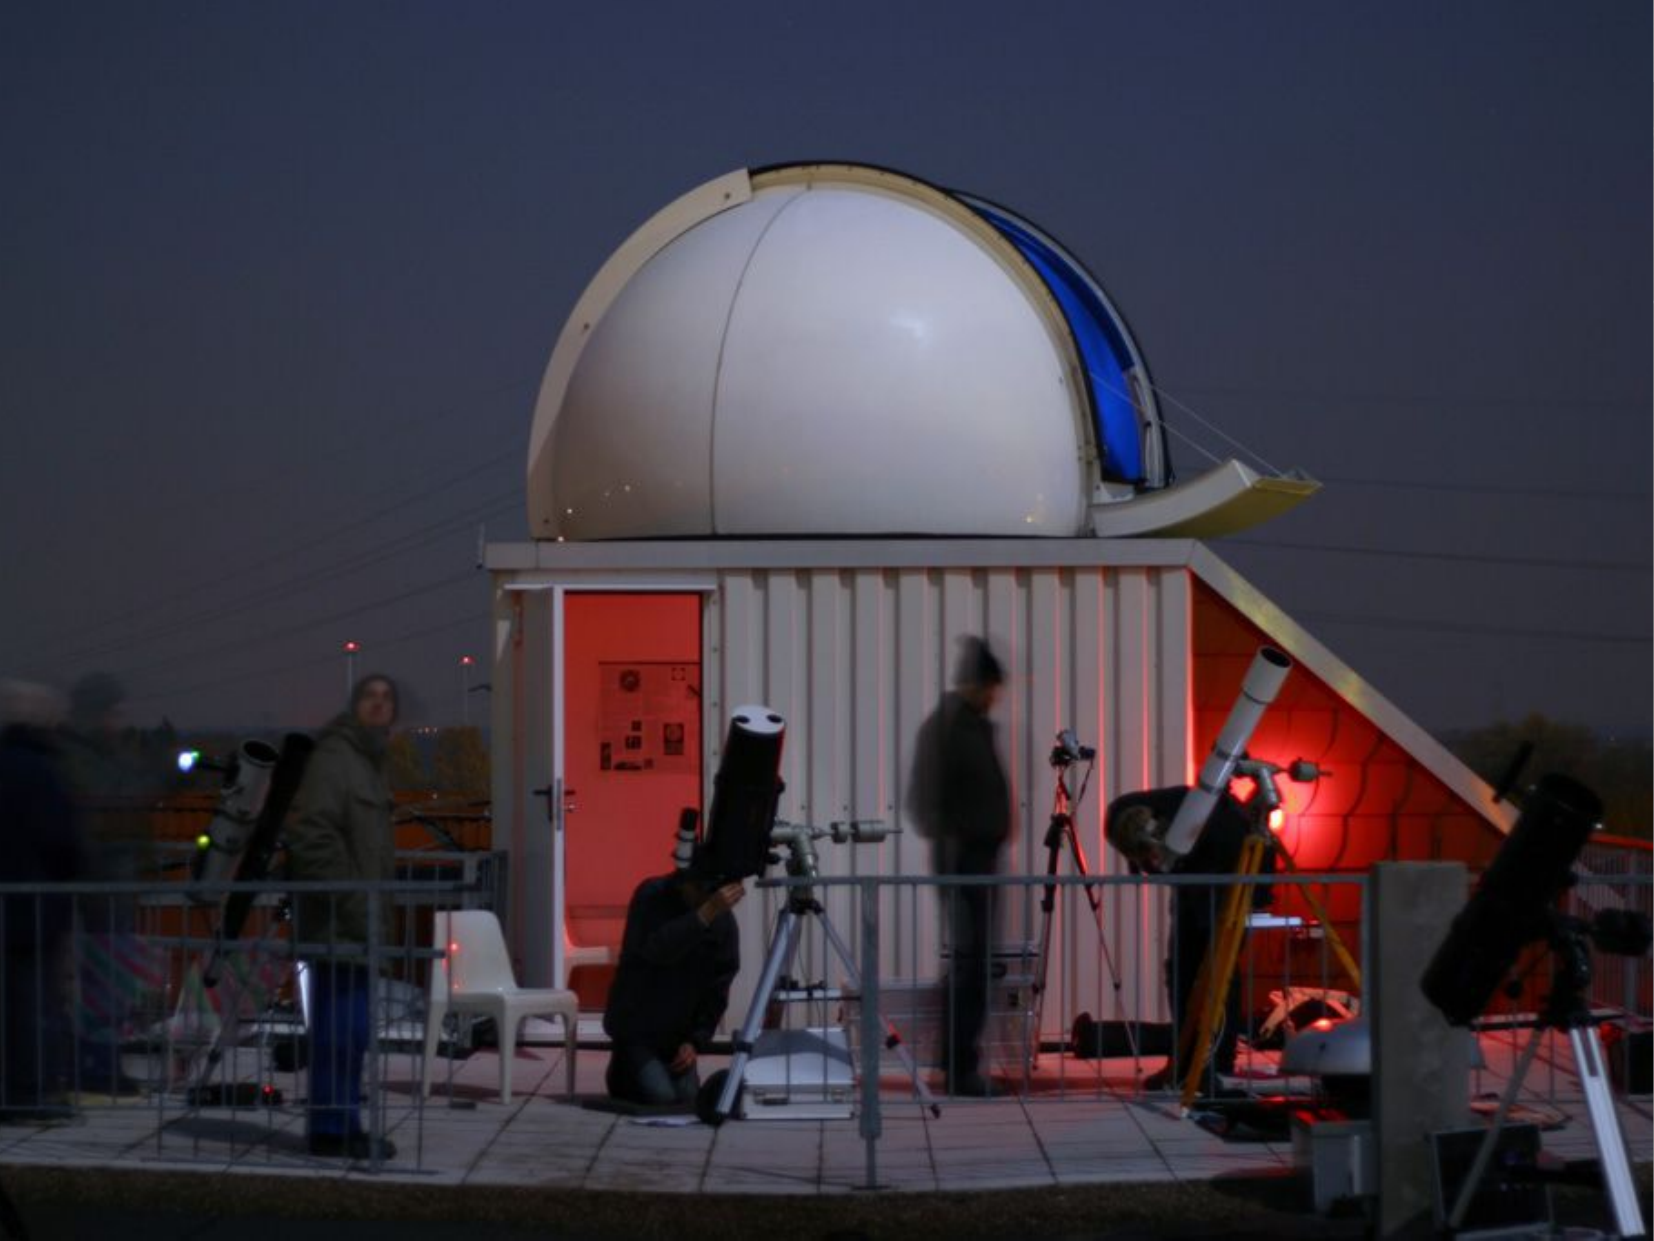

Lektüre: Isaac Asimov, „Das Ende der Ewigkeit“
# Moderne Kosmologie
Hubble entdeckt
die Rotverschiebung
Ausdehnung des
Universums und
Urknalltheorie